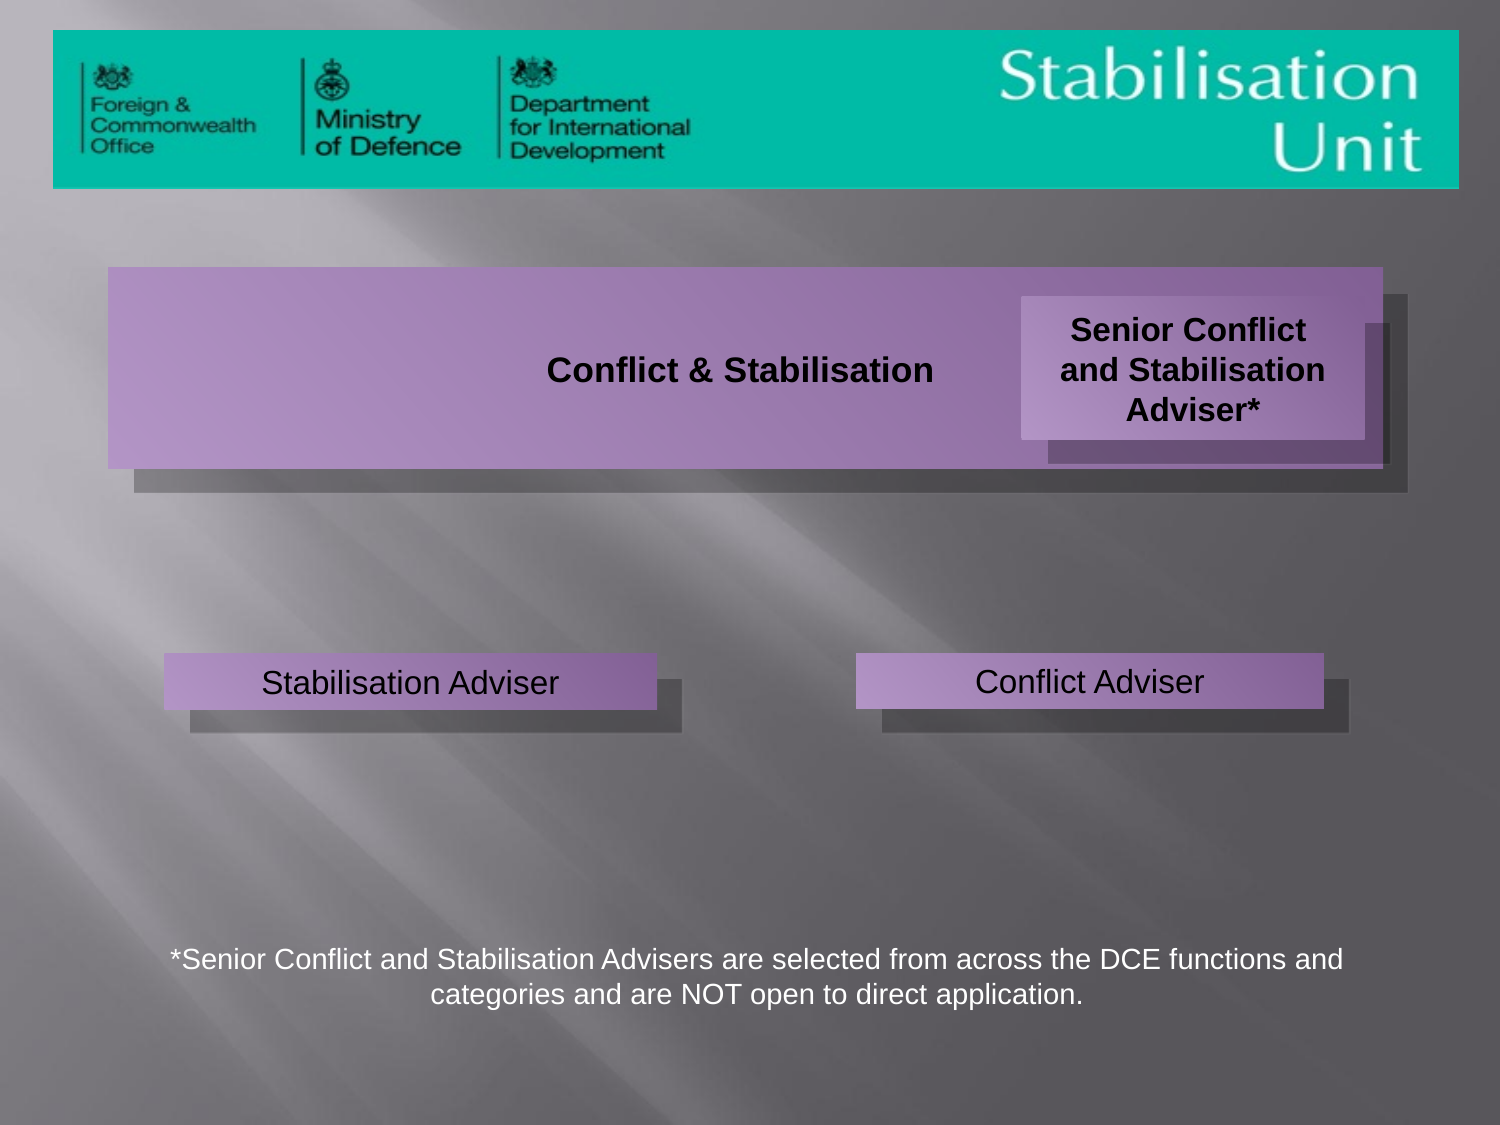

Conflict & Stabilisation
Senior Conflict and Stabilisation Adviser*
Conflict Adviser
Stabilisation Adviser
*Senior Conflict and Stabilisation Advisers are selected from across the DCE functions and categories and are NOT open to direct application.